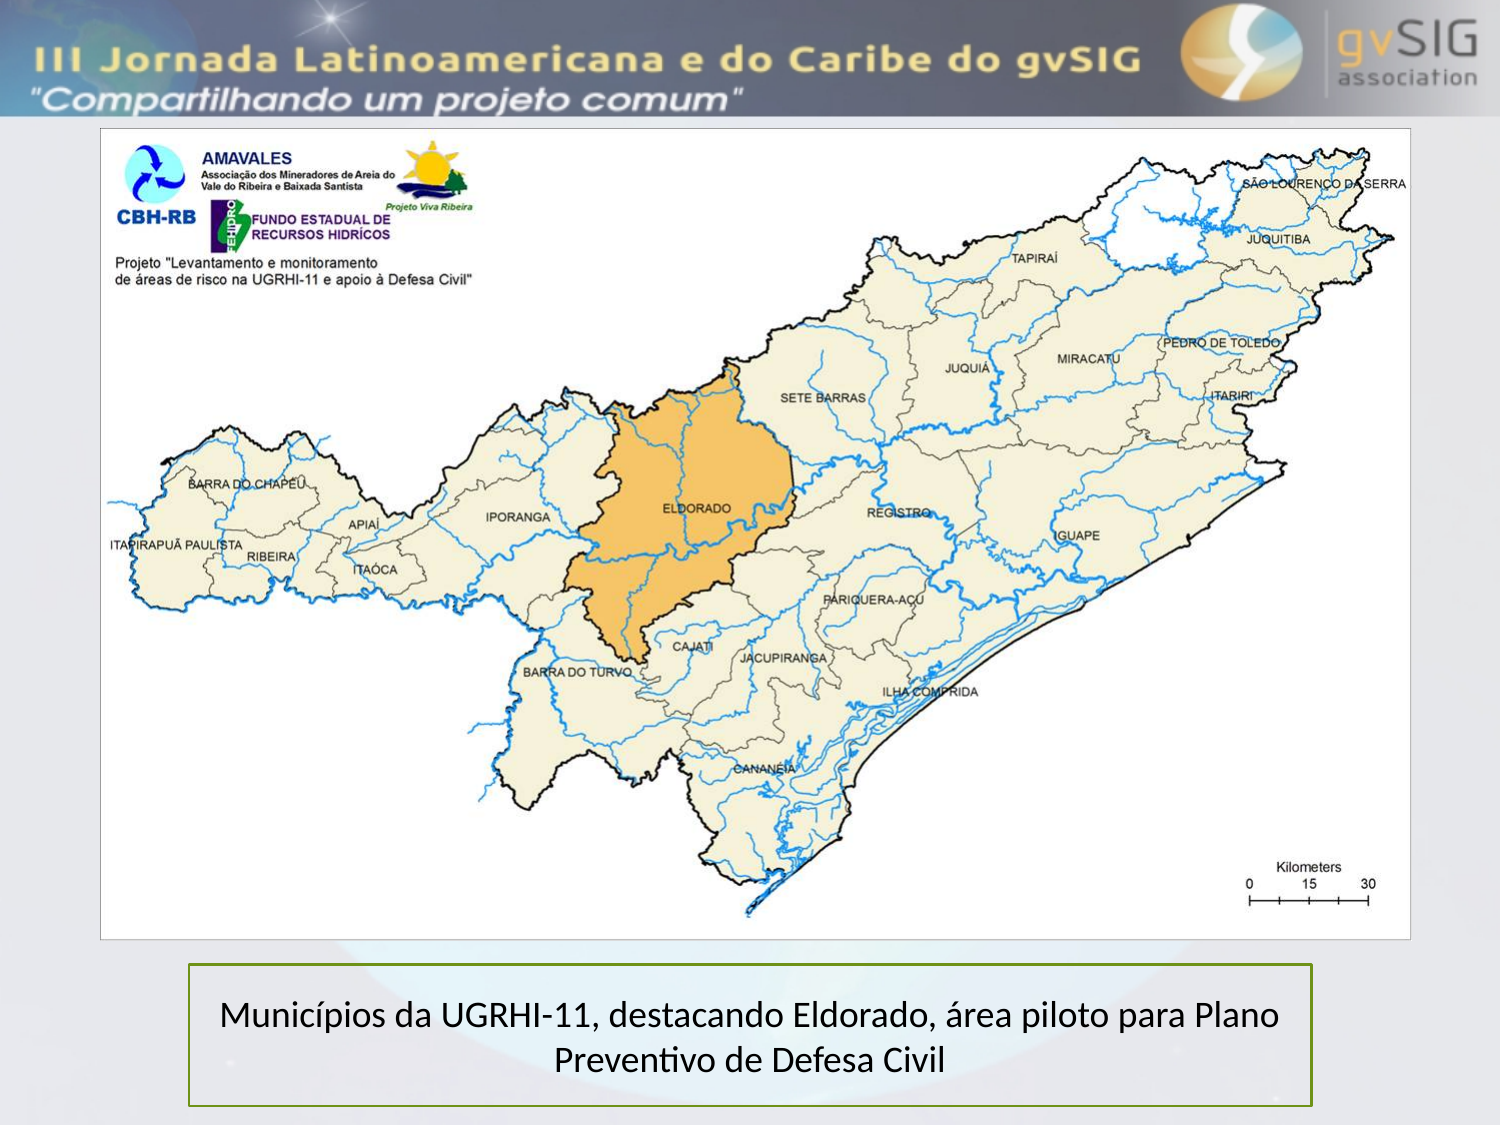

Municípios da UGRHI-11, destacando Eldorado, área piloto para Plano Preventivo de Defesa Civil